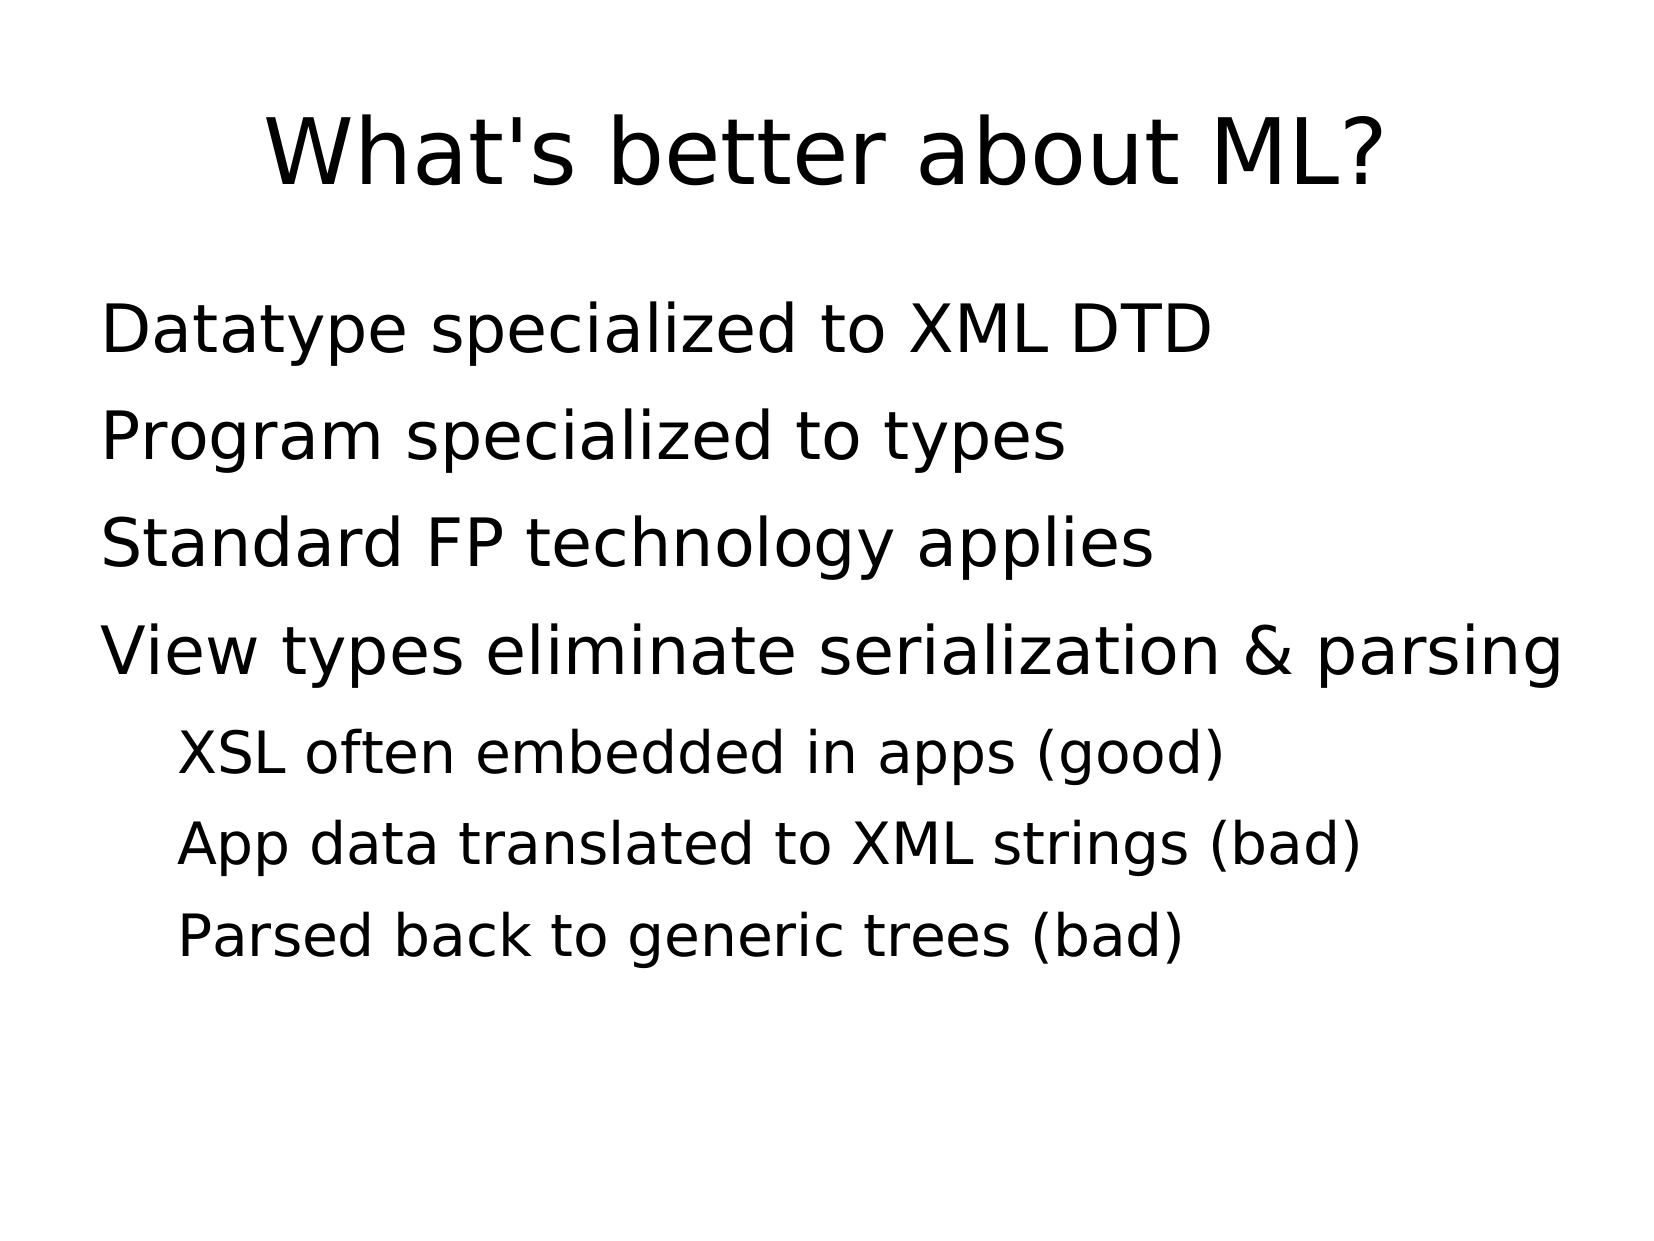

# What's better about ML?
Datatype specialized to XML DTD
Program specialized to types
Standard FP technology applies
View types eliminate serialization & parsing
XSL often embedded in apps (good)
App data translated to XML strings (bad)
Parsed back to generic trees (bad)